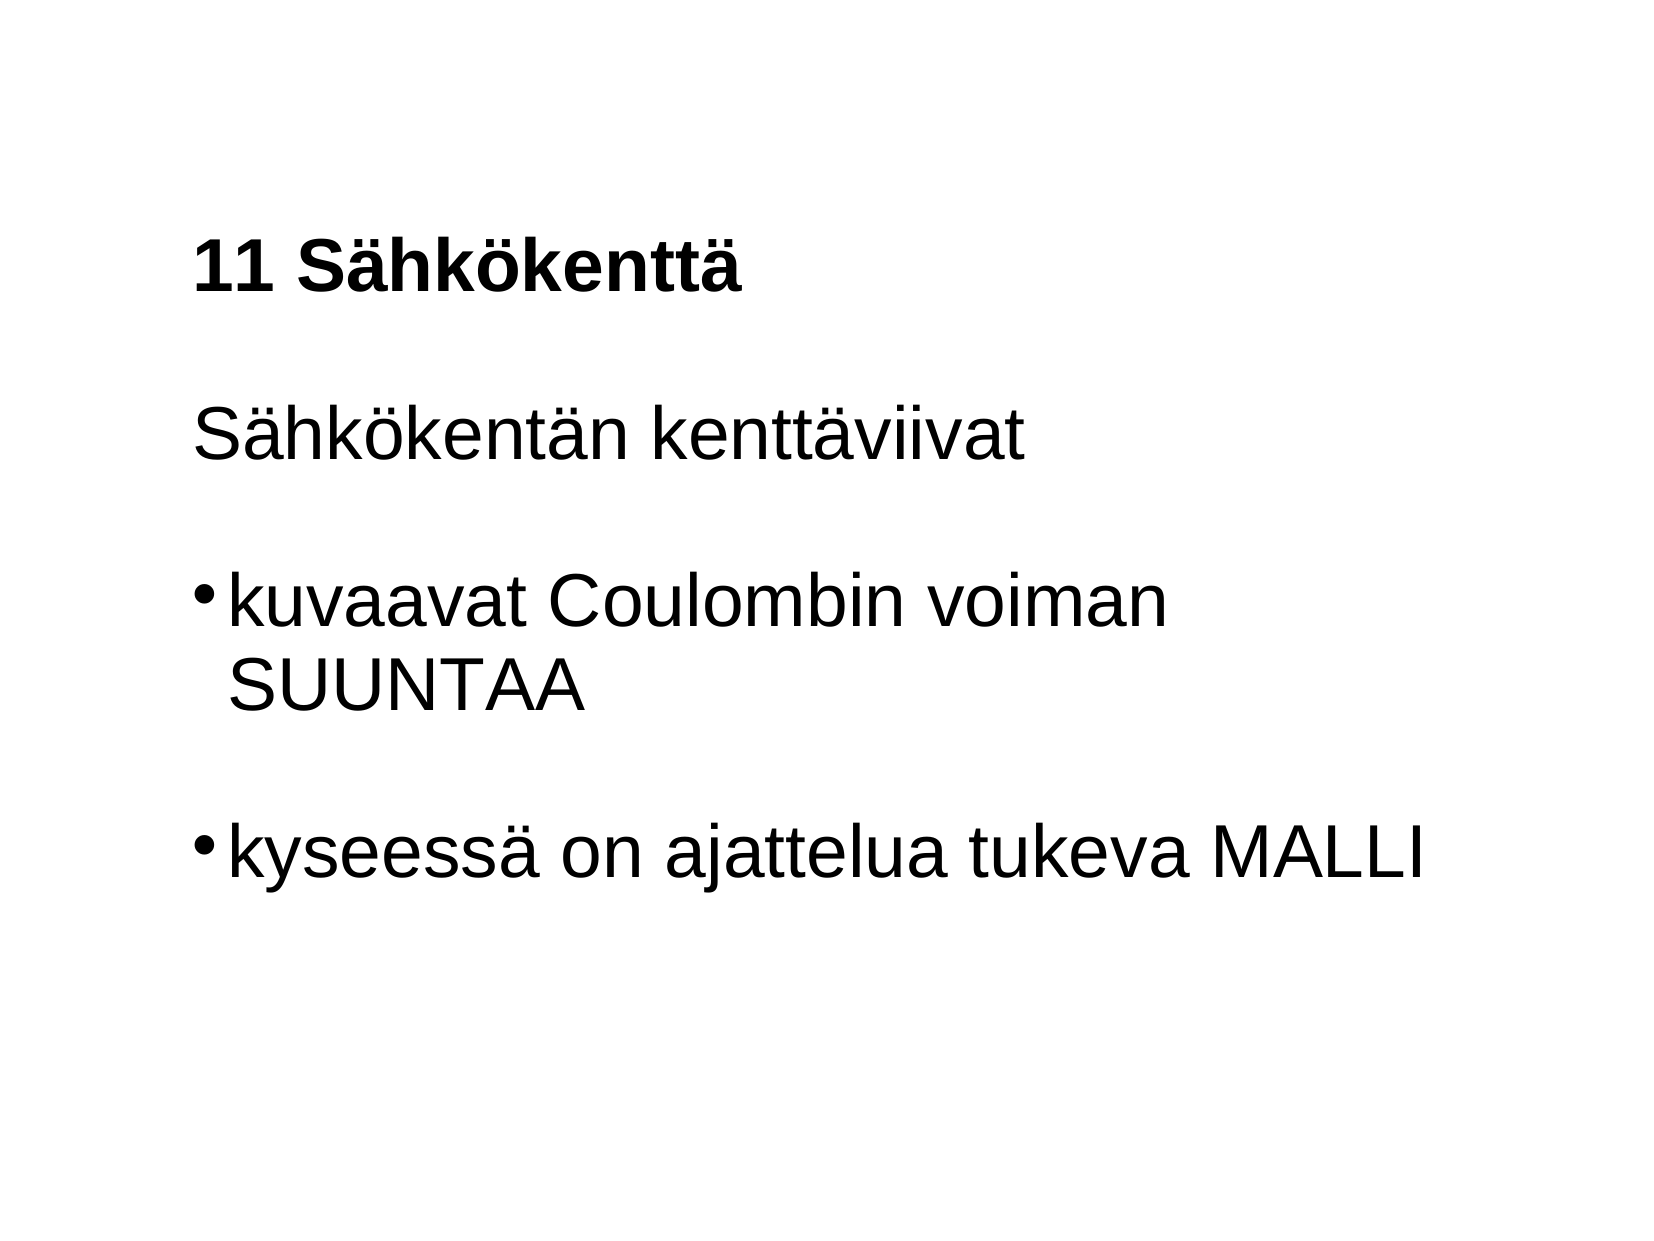

11 Sähkökenttä
Sähkökentän kenttäviivat
kuvaavat Coulombin voiman SUUNTAA
kyseessä on ajattelua tukeva MALLI